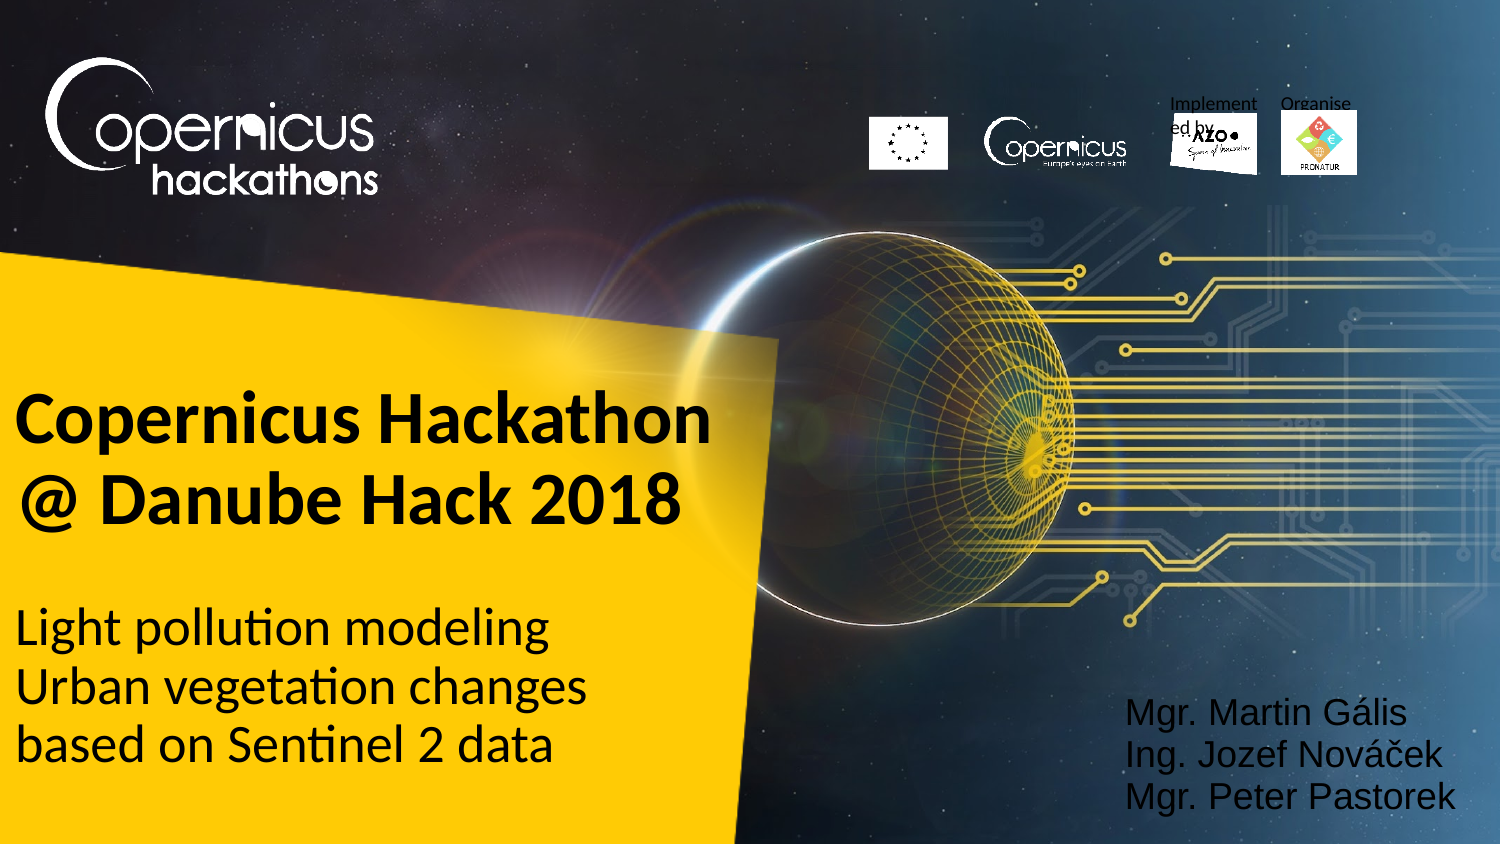

Copernicus Hackathon
@ Danube Hack 2018
Light pollution modeling
Urban vegetation changes based on Sentinel 2 data
Mgr. Martin Gális
Ing. Jozef Nováček
Mgr. Peter Pastorek